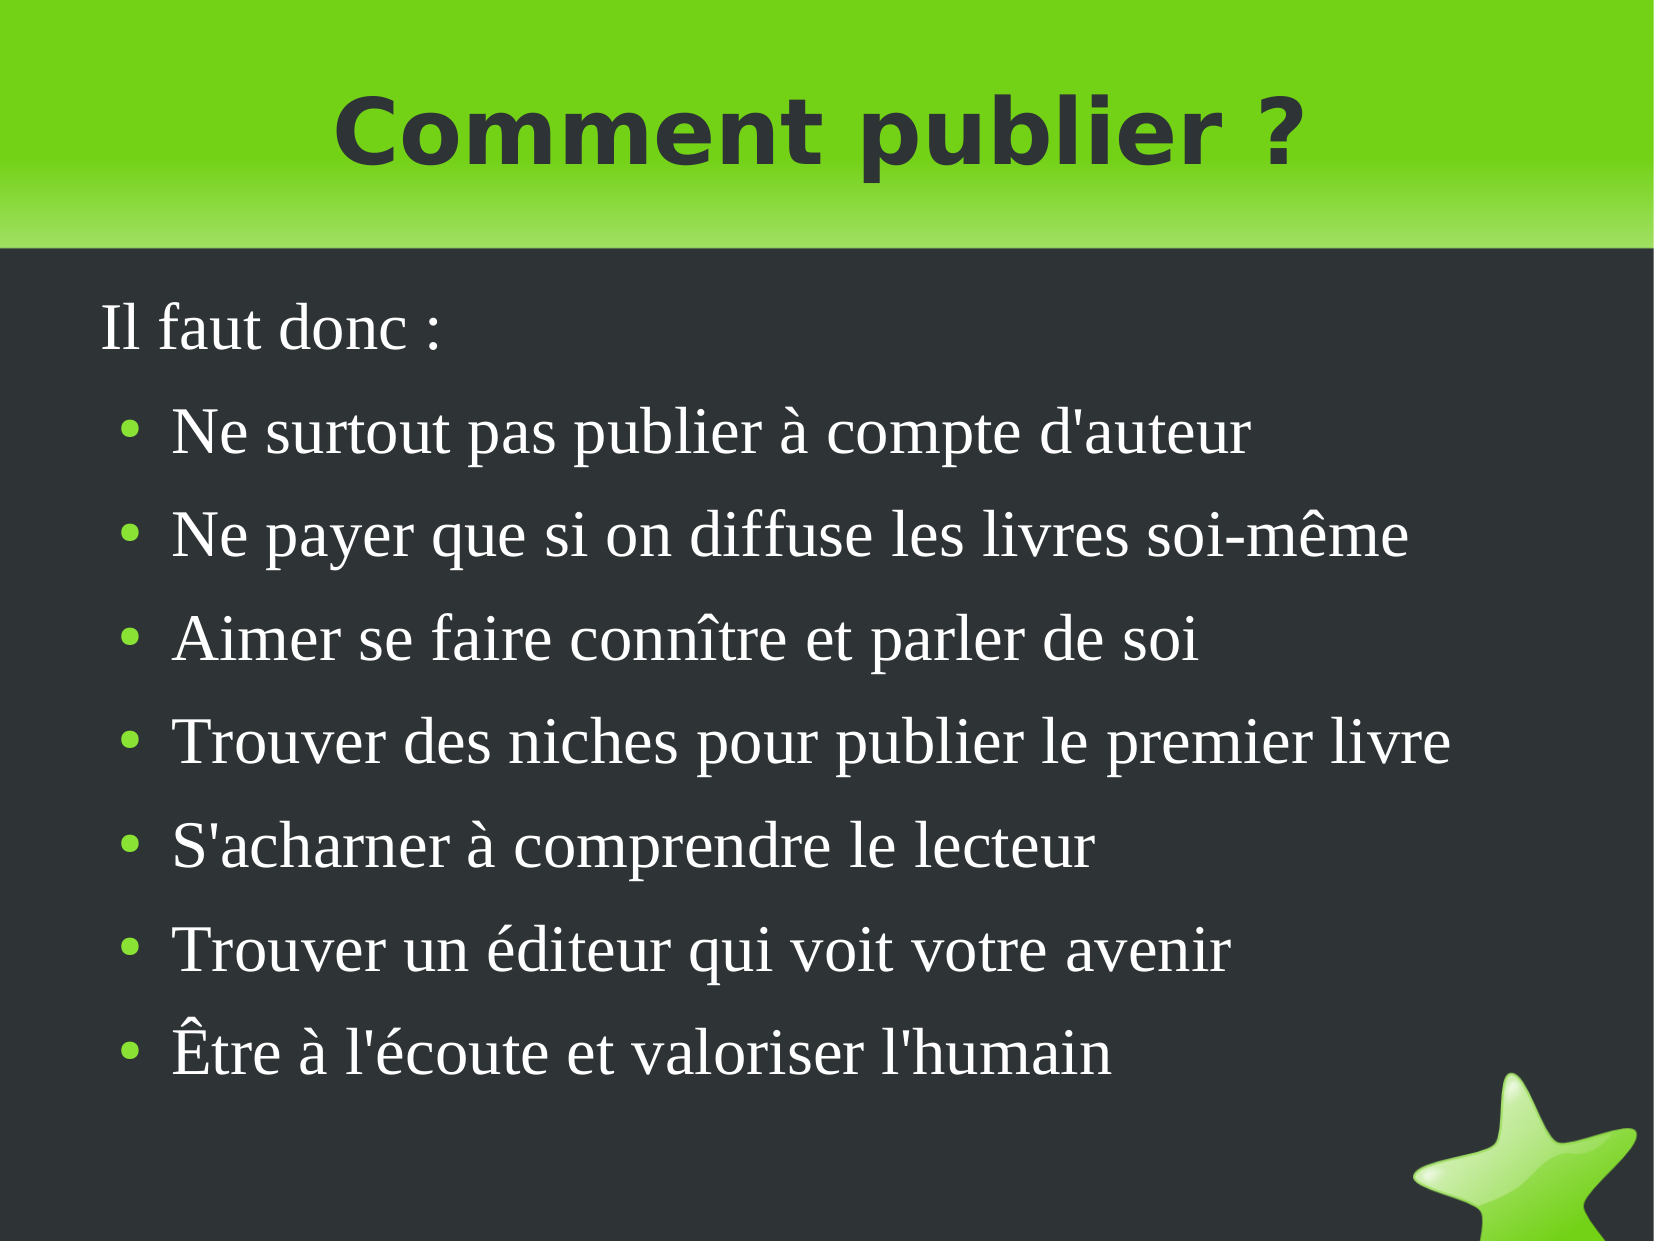

# Comment publier ?
Il faut donc :
Ne surtout pas publier à compte d'auteur
Ne payer que si on diffuse les livres soi-même
Aimer se faire connître et parler de soi
Trouver des niches pour publier le premier livre
S'acharner à comprendre le lecteur
Trouver un éditeur qui voit votre avenir
Être à l'écoute et valoriser l'humain